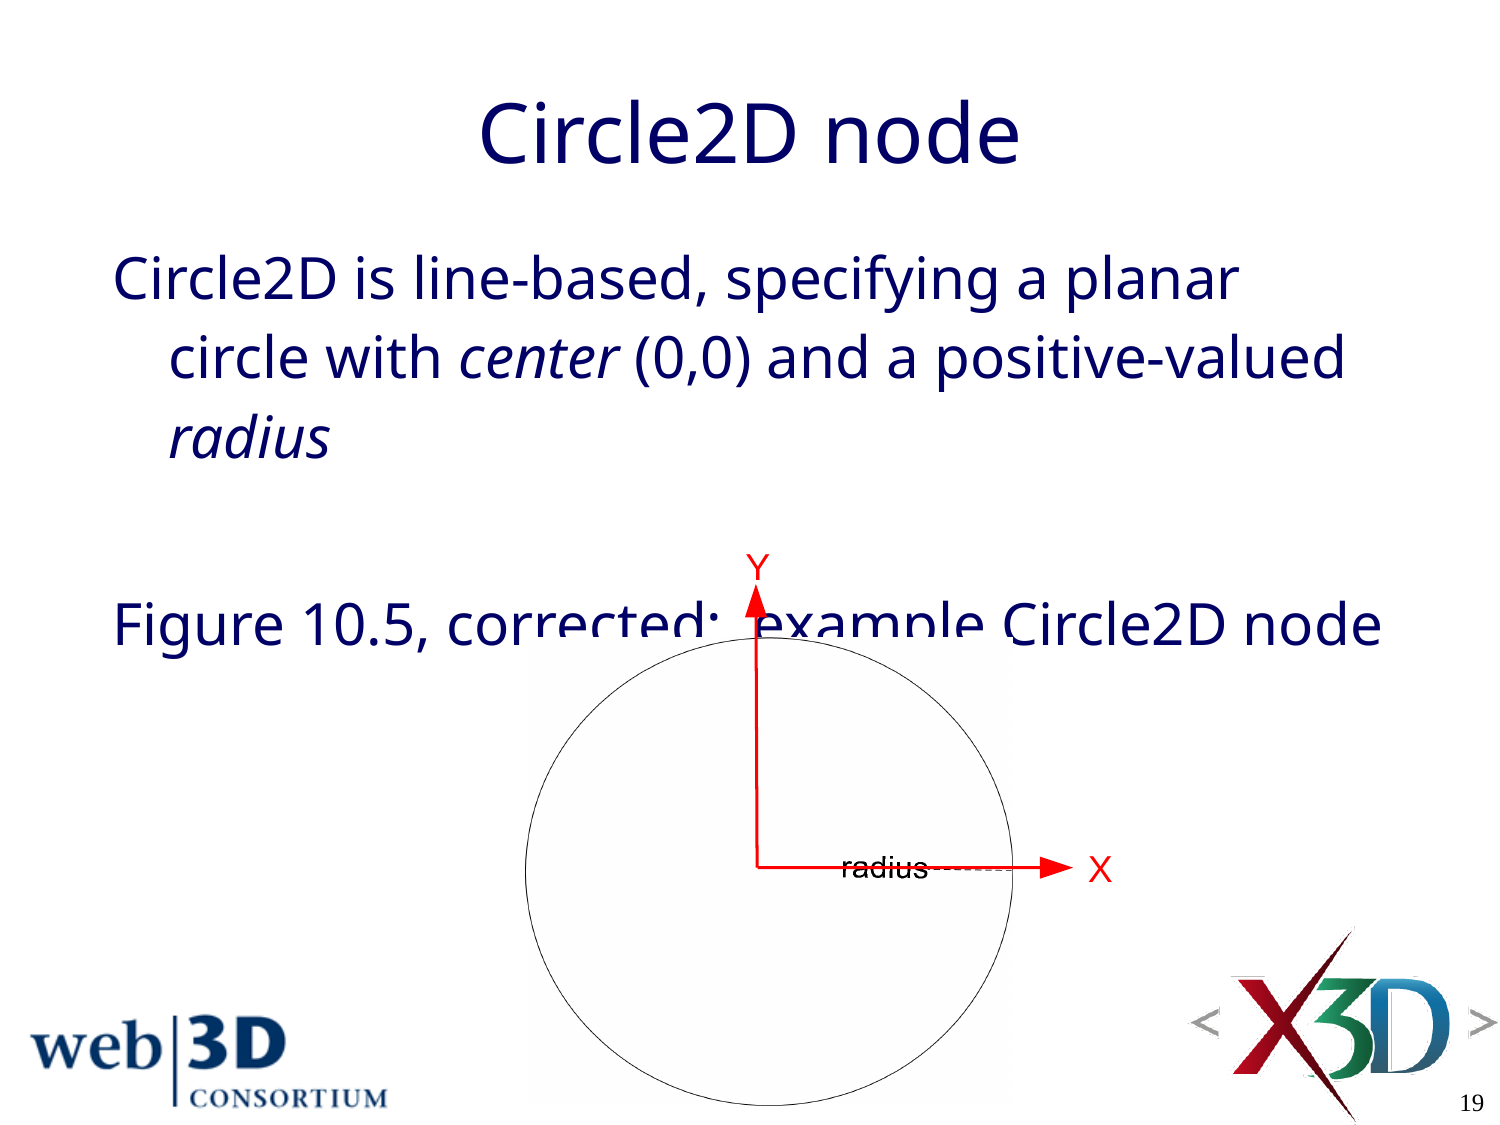

# Circle2D node
Circle2D is line-based, specifying a planar circle with center (0,0) and a positive-valued radius
Figure 10.5, corrected: example Circle2D node
Y
X